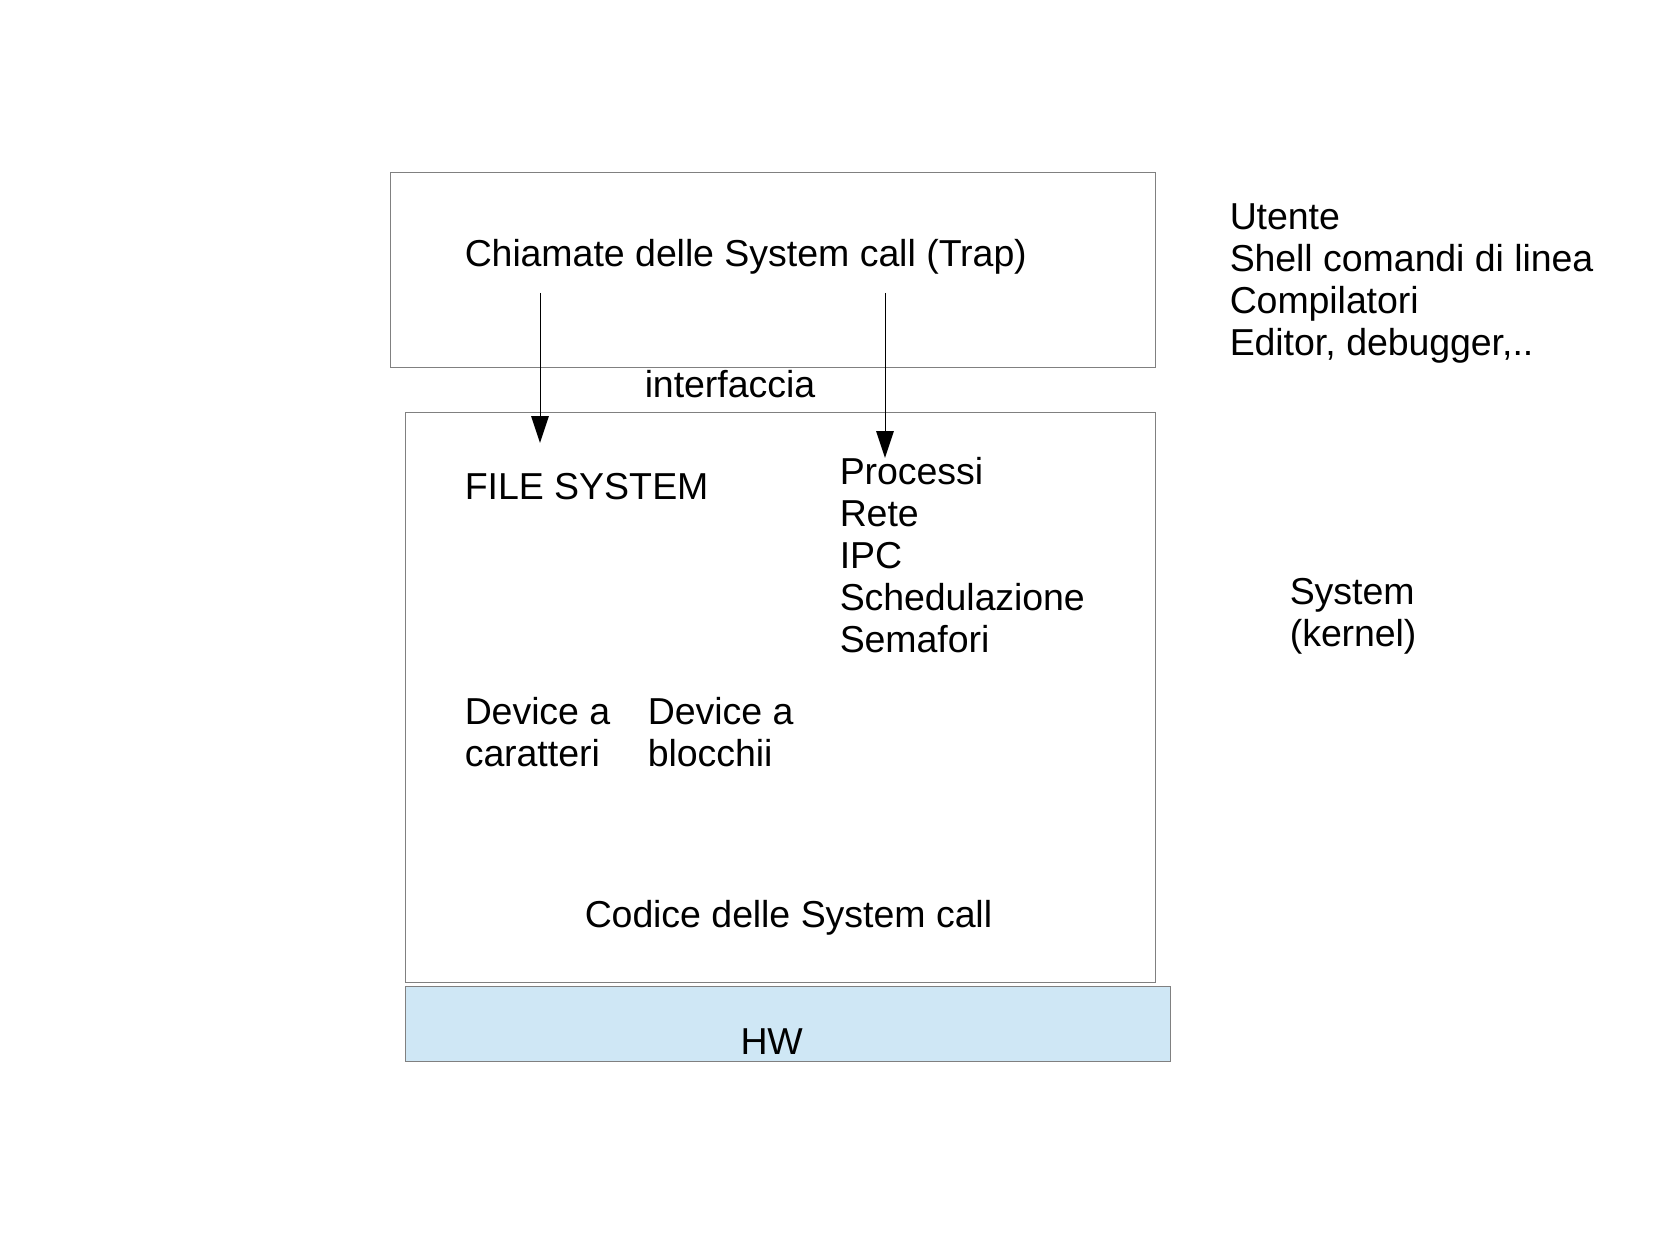

Utente
Shell comandi di linea
Compilatori
Editor, debugger,..
Chiamate delle System call (Trap)
interfaccia
Processi
Rete
IPC
Schedulazione
Semafori
FILE SYSTEM
System (kernel)
Device a caratteri
Device a blocchii
Codice delle System call
HW